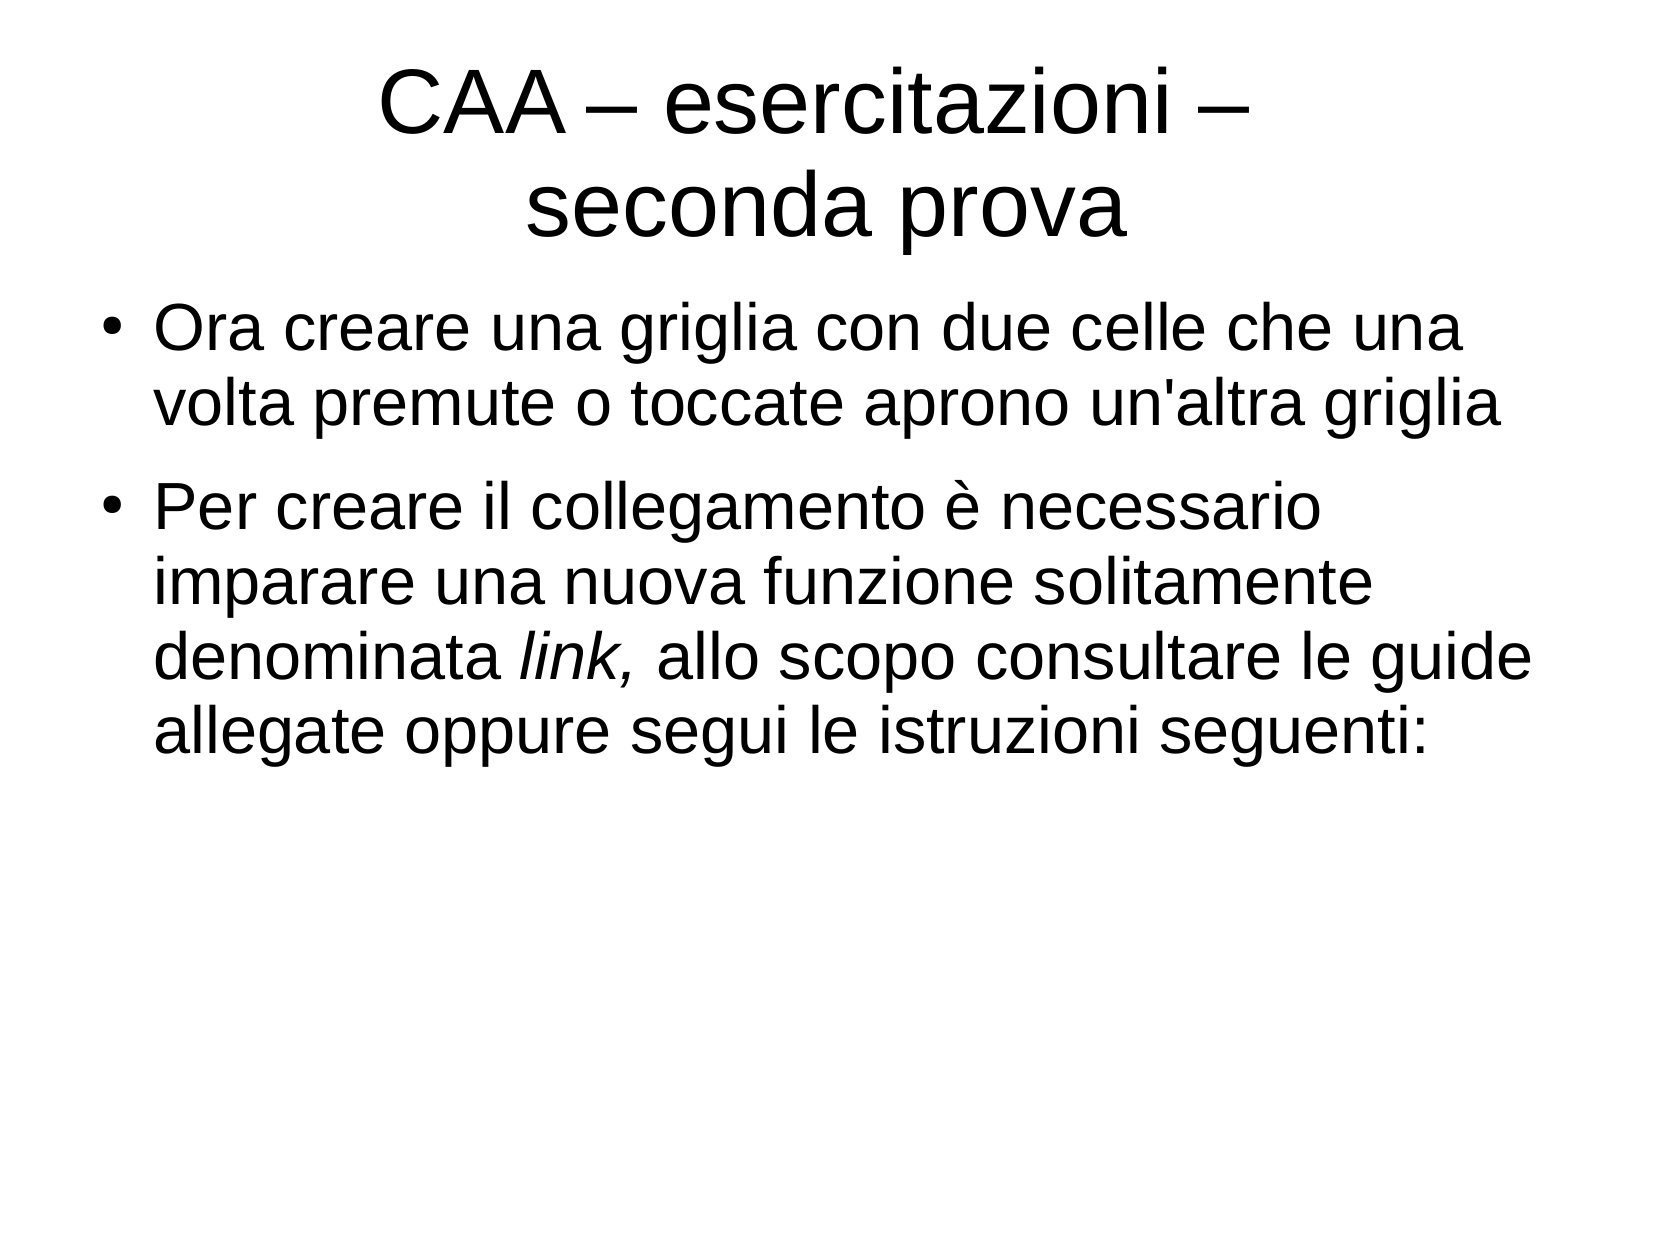

CAA – esercitazioni –
seconda prova
# Ora creare una griglia con due celle che una volta premute o toccate aprono un'altra griglia
Per creare il collegamento è necessario imparare una nuova funzione solitamente denominata link, allo scopo consultare le guide allegate oppure segui le istruzioni seguenti: